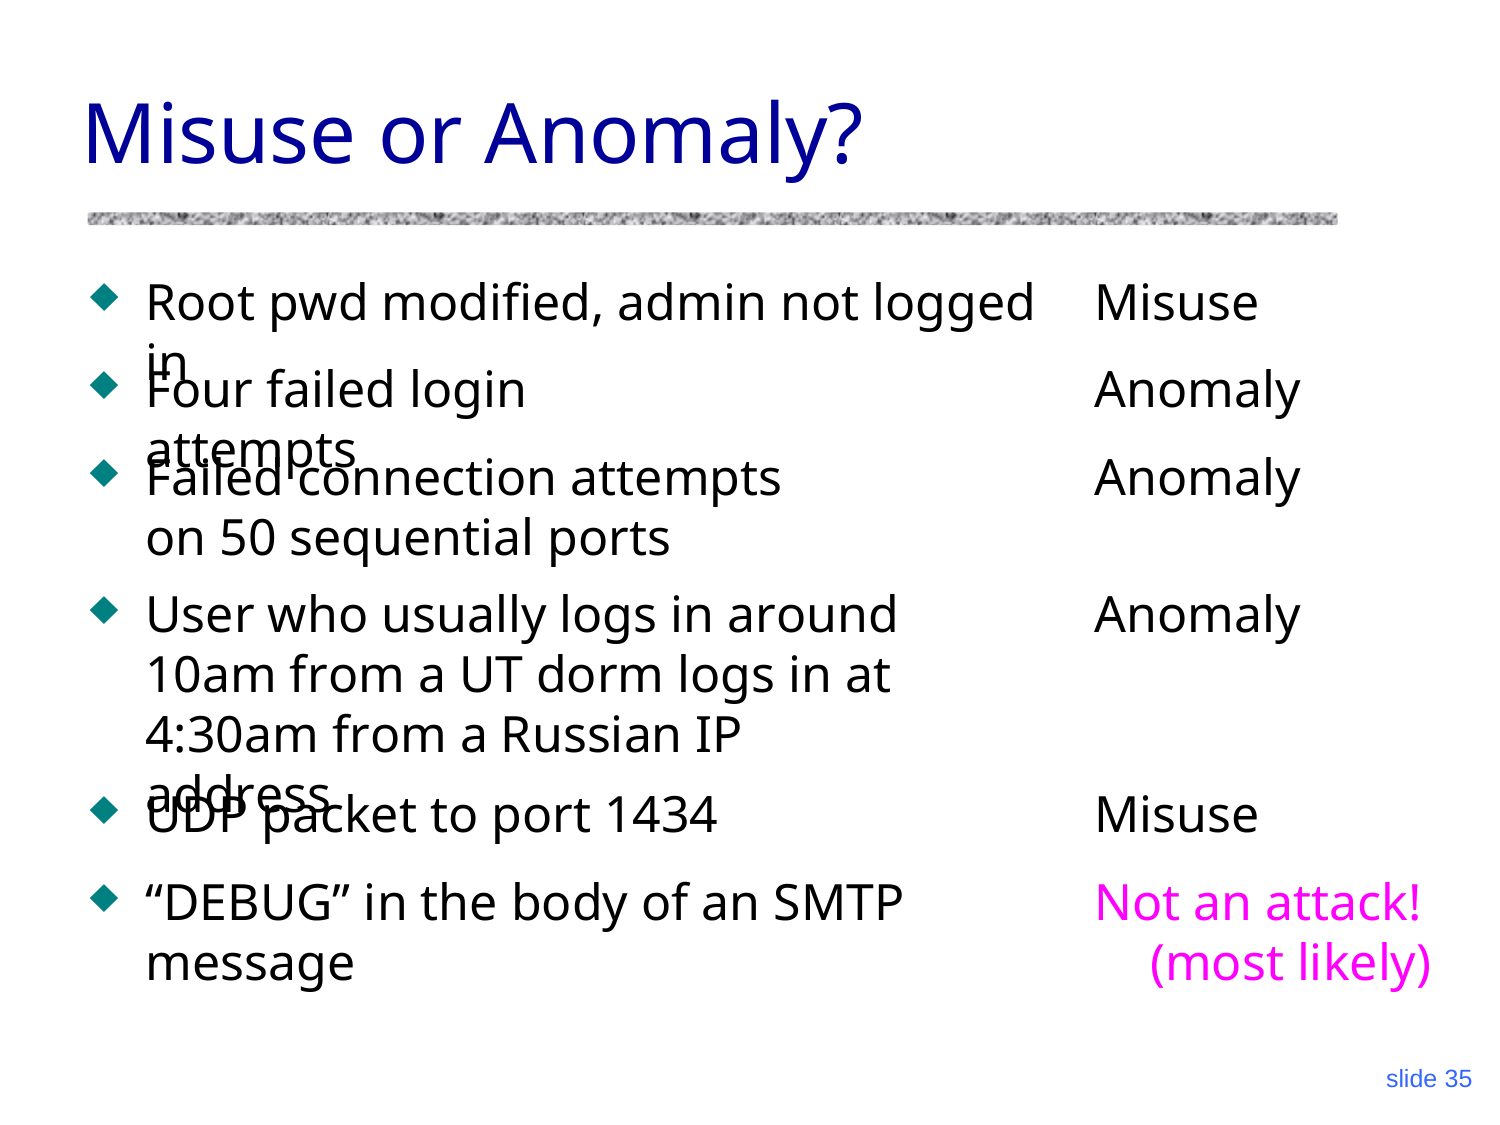

Misuse or Anomaly?
Root pwd modified, admin not logged in
Misuse
Four failed login attempts
Anomaly
Failed connection attempts on 50 sequential ports
Anomaly
User who usually logs in around 10am from a UT dorm logs in at 4:30am from a Russian IP address
Anomaly
UDP packet to port 1434
Misuse
“DEBUG” in the body of an SMTP message
Not an attack! (most likely)
slide